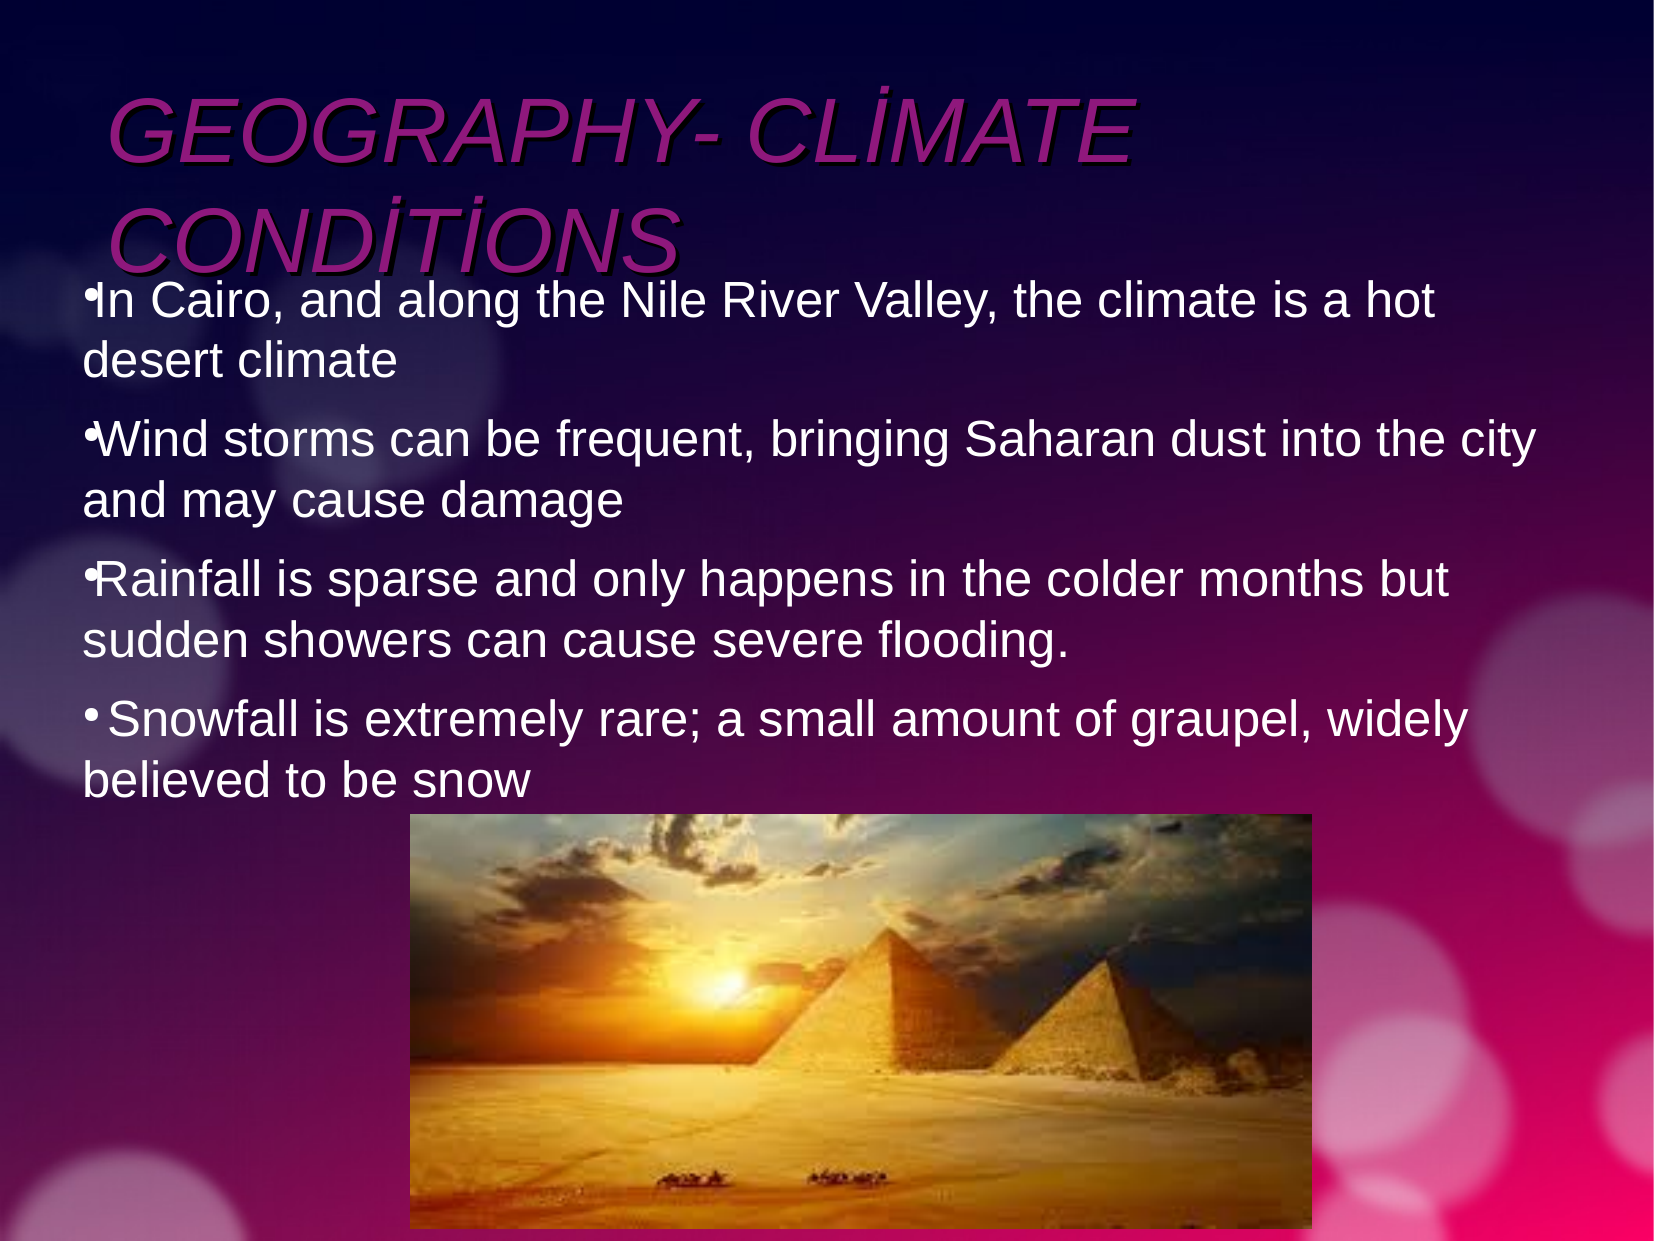

# GEOGRAPHY- CLİMATE CONDİTİONS
In Cairo, and along the Nile River Valley, the climate is a hot desert climate
Wind storms can be frequent, bringing Saharan dust into the city and may cause damage
Rainfall is sparse and only happens in the colder months but sudden showers can cause severe flooding.
 Snowfall is extremely rare; a small amount of graupel, widely believed to be snow